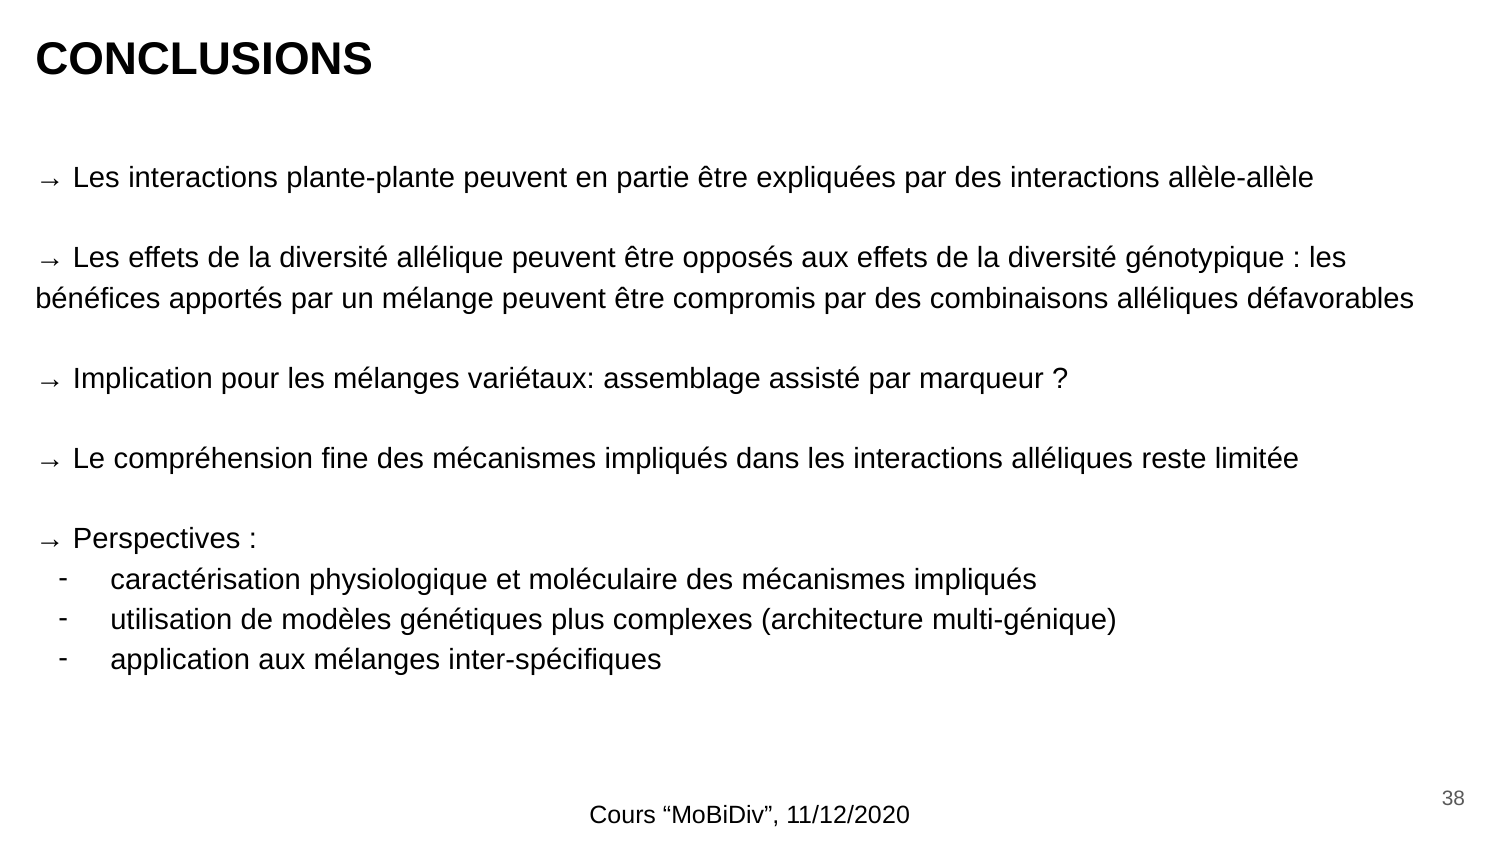

# CONCLUSIONS
→ Les interactions plante-plante peuvent en partie être expliquées par des interactions allèle-allèle
→ Les effets de la diversité allélique peuvent être opposés aux effets de la diversité génotypique : les bénéfices apportés par un mélange peuvent être compromis par des combinaisons alléliques défavorables
→ Implication pour les mélanges variétaux: assemblage assisté par marqueur ?
→ Le compréhension fine des mécanismes impliqués dans les interactions alléliques reste limitée
→ Perspectives :
caractérisation physiologique et moléculaire des mécanismes impliqués
utilisation de modèles génétiques plus complexes (architecture multi-génique)
application aux mélanges inter-spécifiques